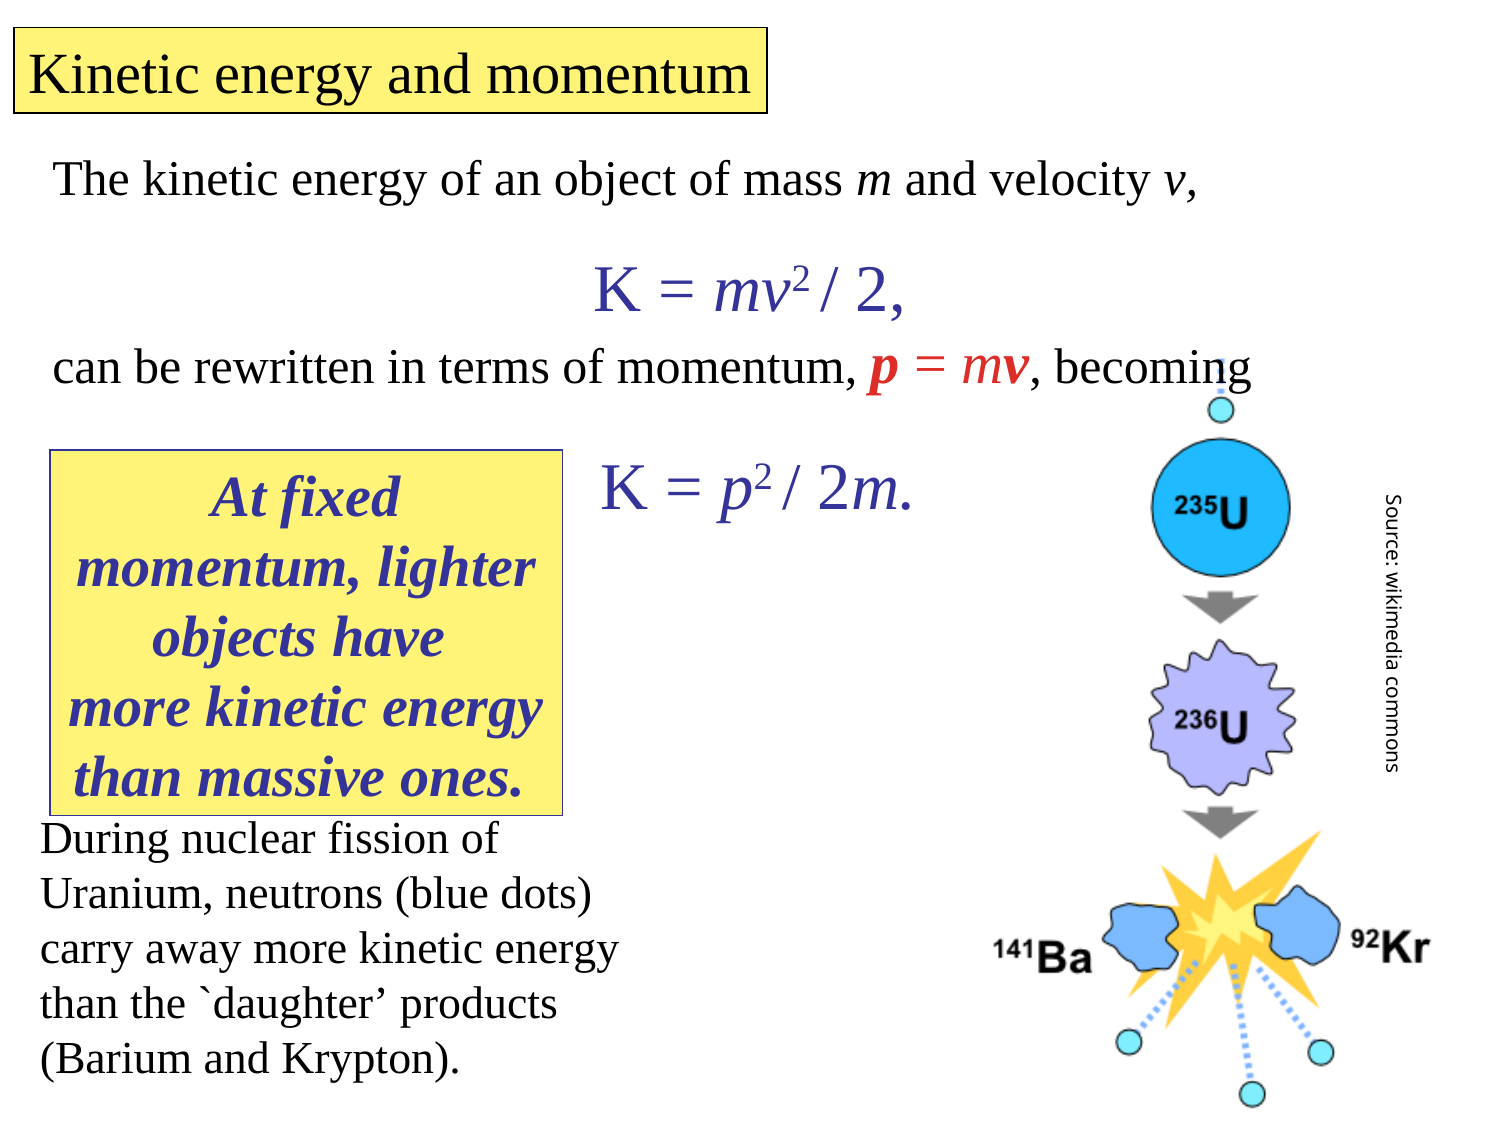

Kinetic energy and momentum
The kinetic energy of an object of mass m and velocity v,
 K = mv2 / 2,
can be rewritten in terms of momentum, p = mv, becoming
 K = p2 / 2m.
At fixed momentum, lighter objects have
more kinetic energy than massive ones.
Source: wikimedia commons
During nuclear fission of Uranium, neutrons (blue dots) carry away more kinetic energy than the `daughter’ products (Barium and Krypton).